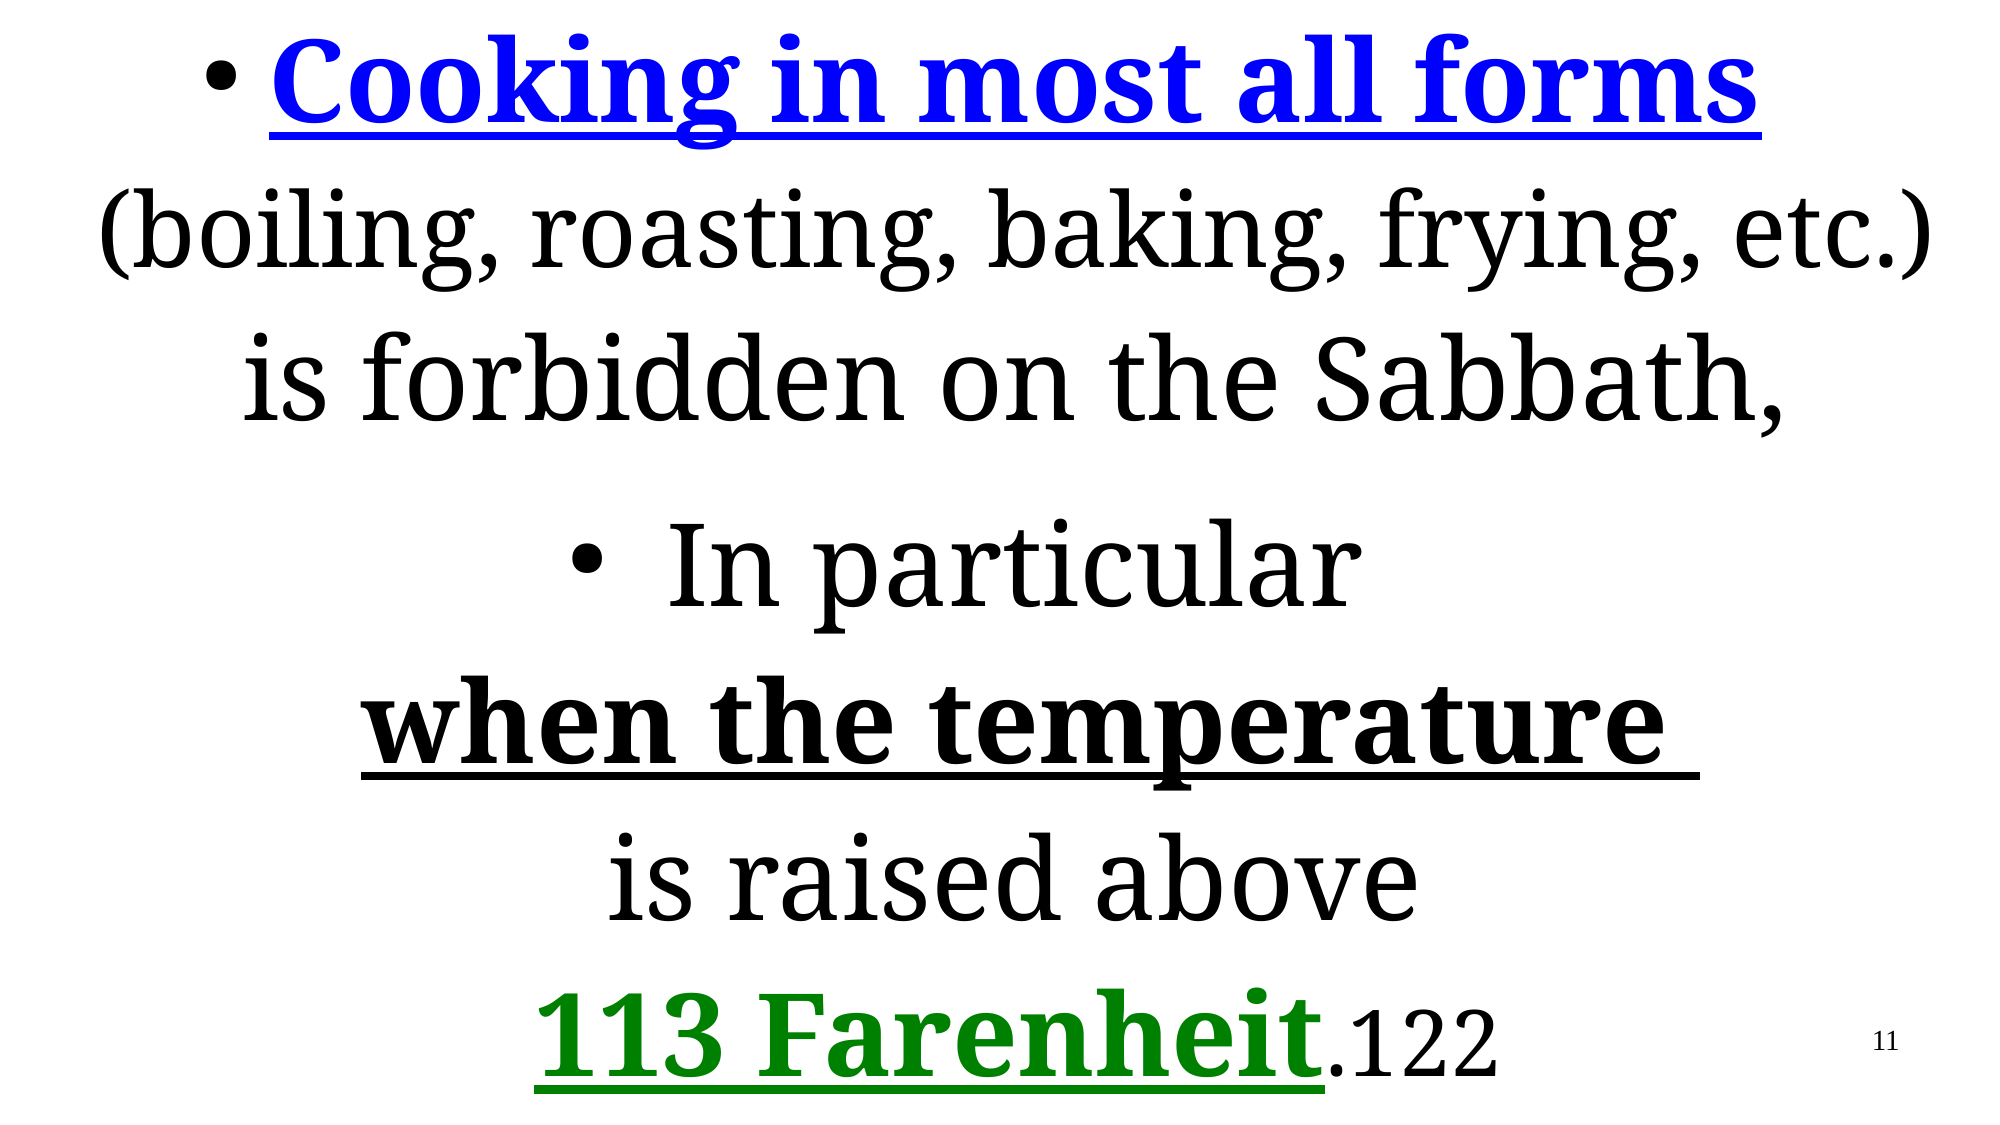

# Cooking in most all forms (boiling, roasting, baking, frying, etc.) is forbidden on the Sabbath,
In particular
when the temperature
is raised above
113 Farenheit.122
11